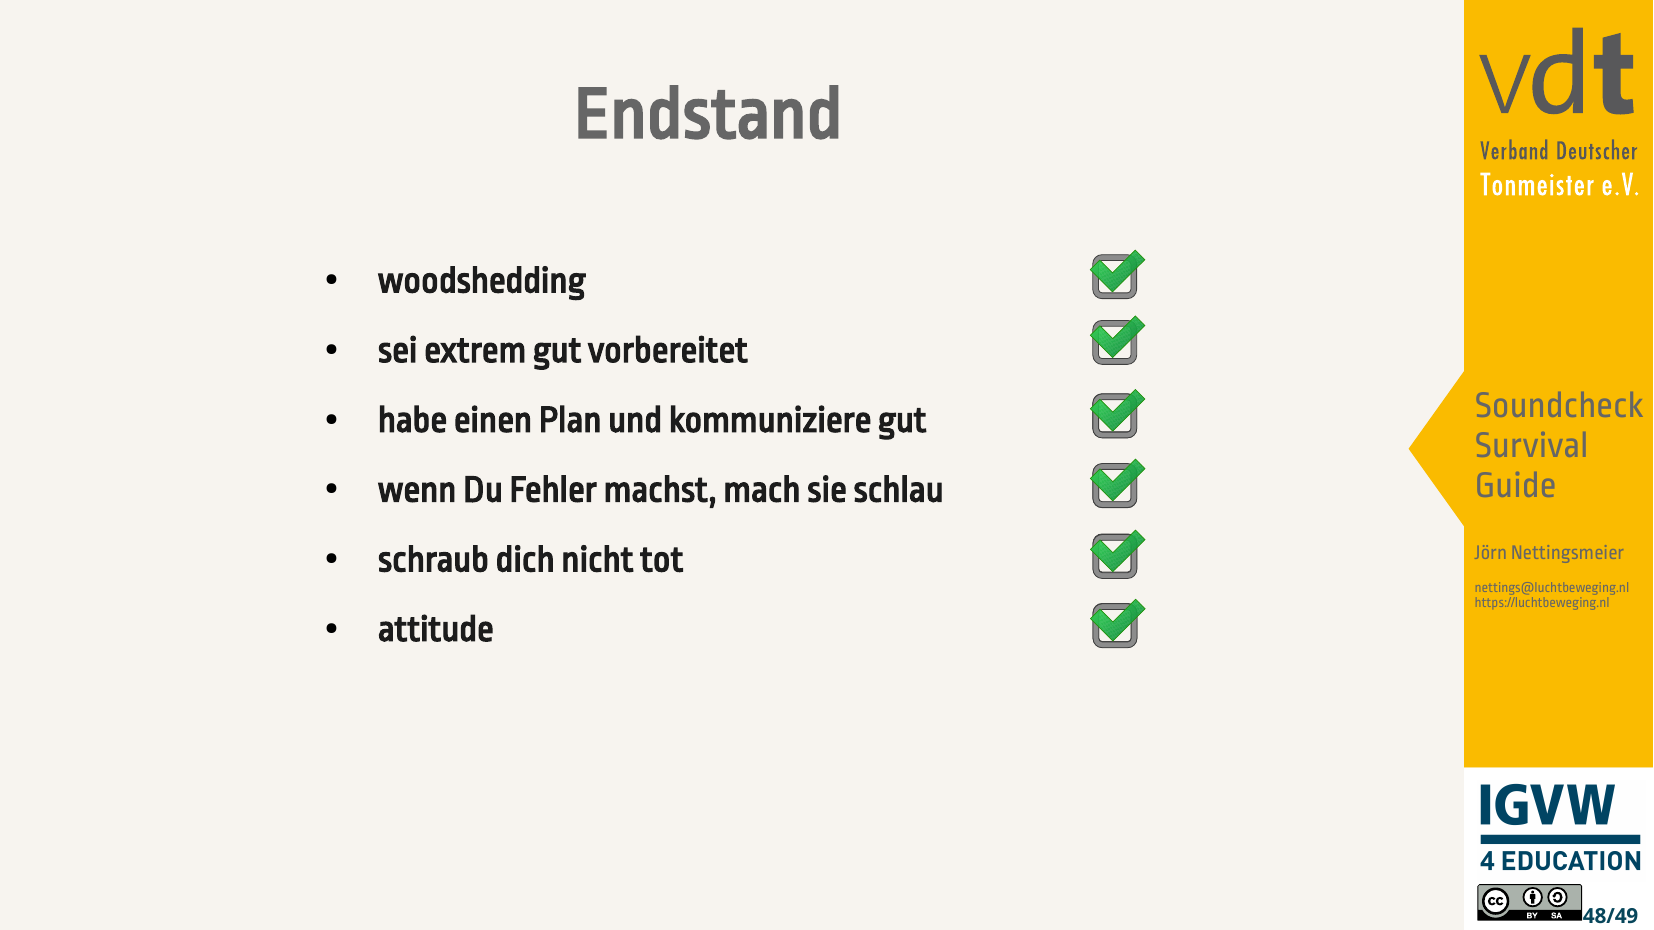

# Endstand
woodshedding
sei extrem gut vorbereitet
habe einen Plan und kommuniziere gut
wenn Du Fehler machst, mach sie schlau
schraub dich nicht tot
attitude